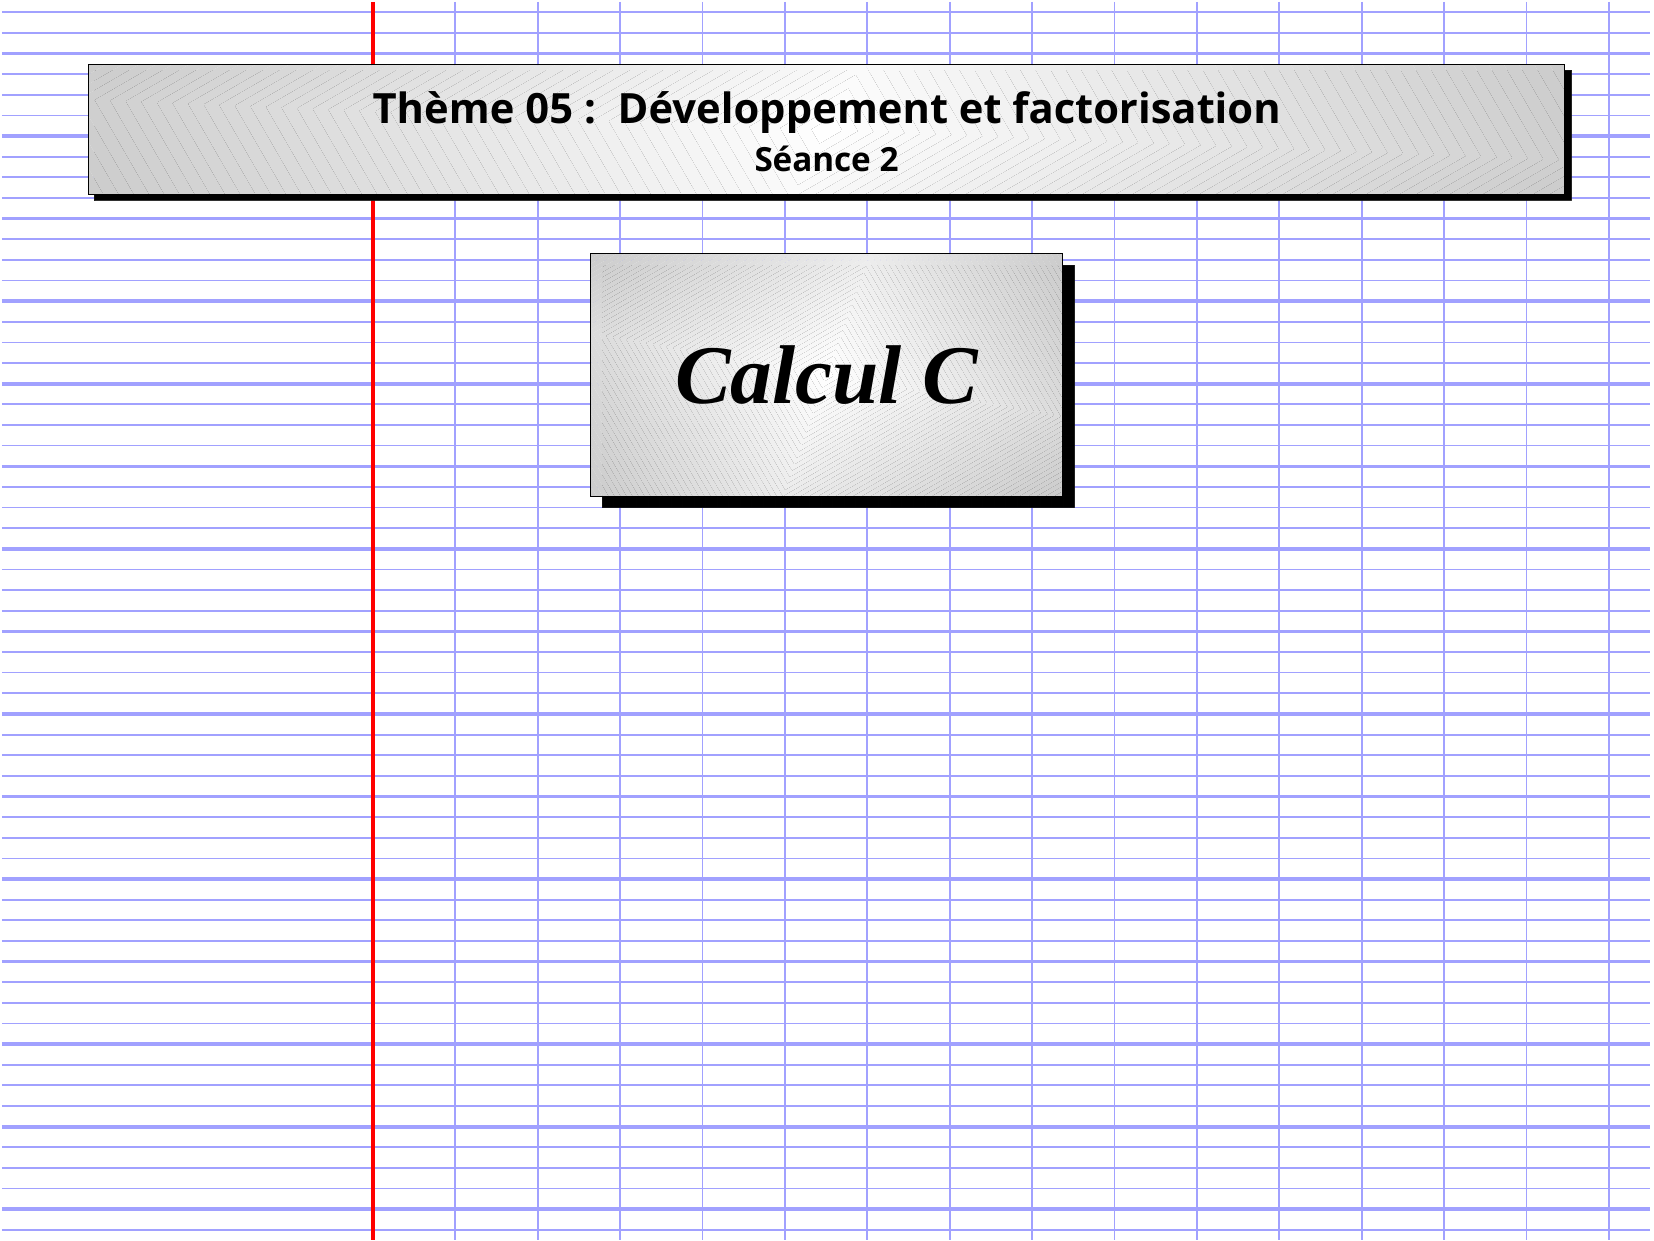

Thème 05 : Développement et factorisation
Séance 2
Calcul C